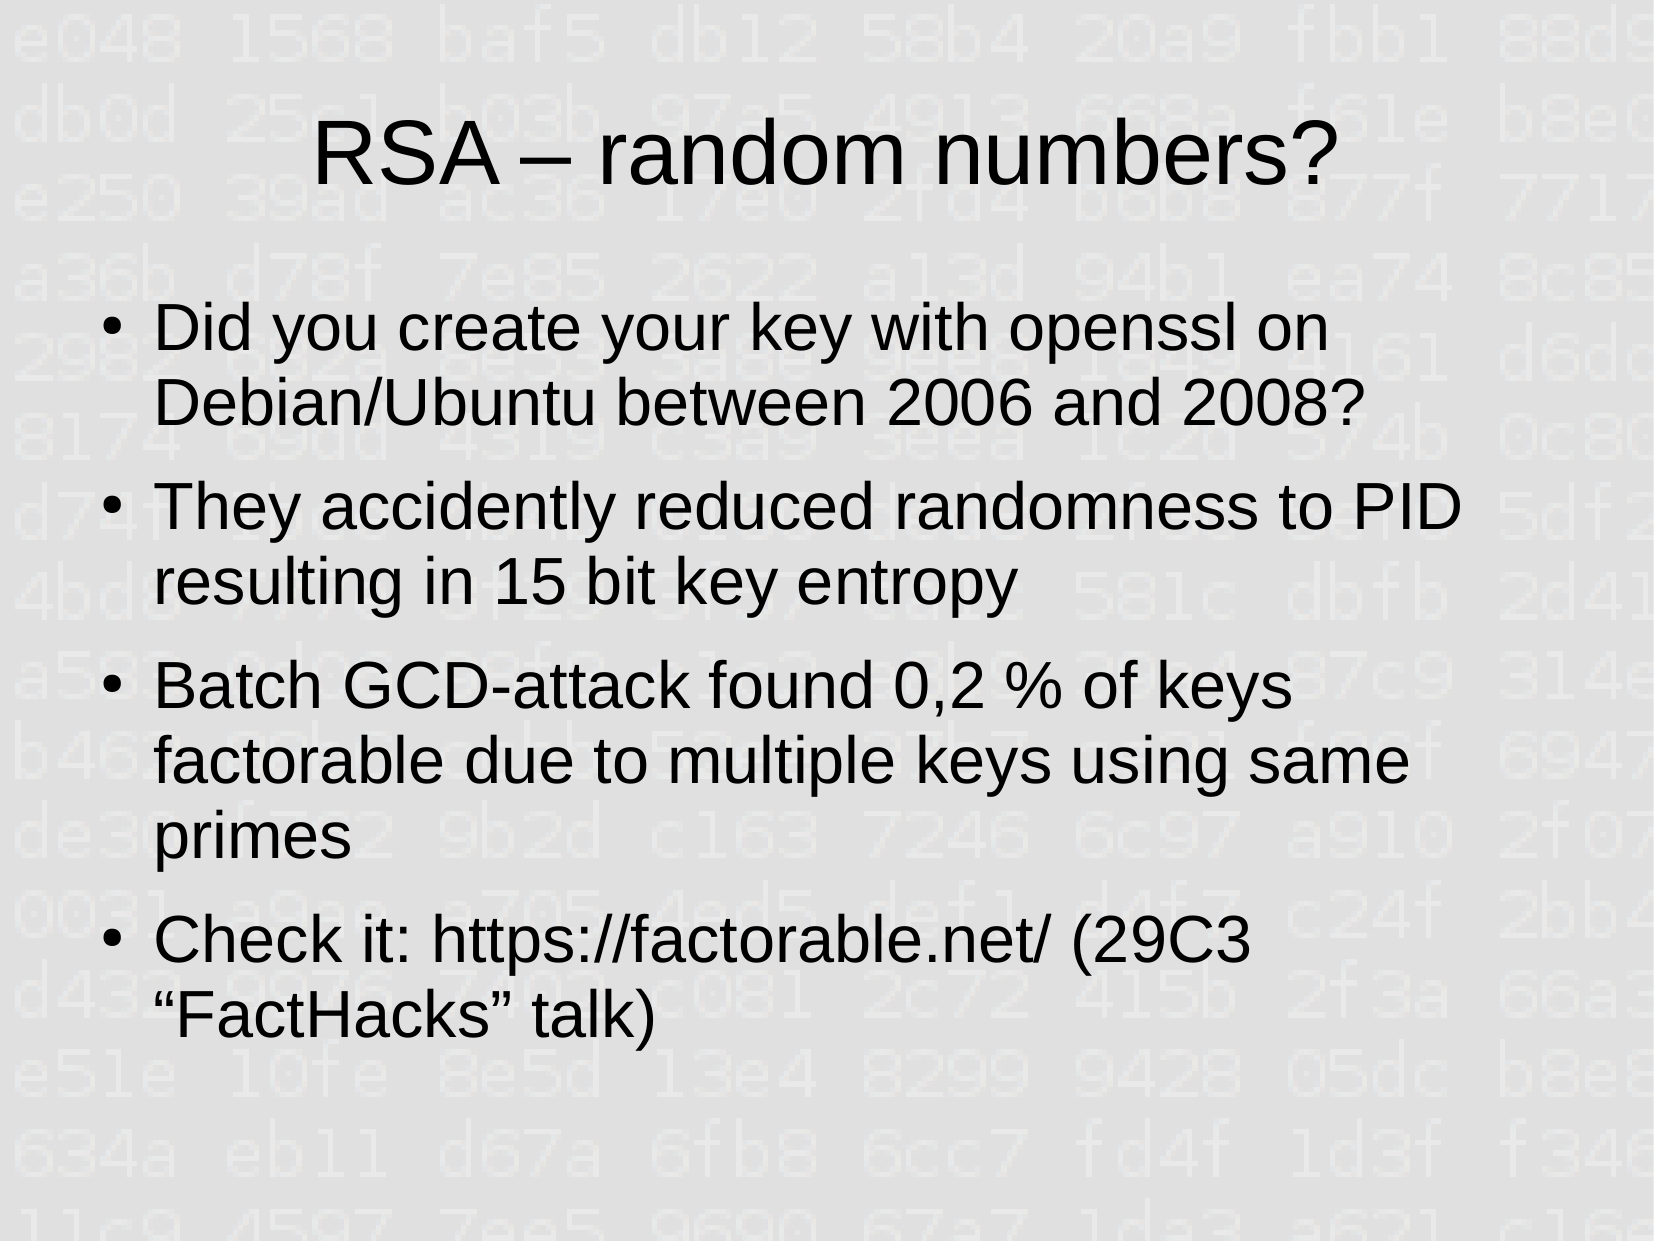

# RSA – random numbers?
Did you create your key with openssl on Debian/Ubuntu between 2006 and 2008?
They accidently reduced randomness to PID resulting in 15 bit key entropy
Batch GCD-attack found 0,2 % of keys factorable due to multiple keys using same primes
Check it: https://factorable.net/ (29C3 “FactHacks” talk)